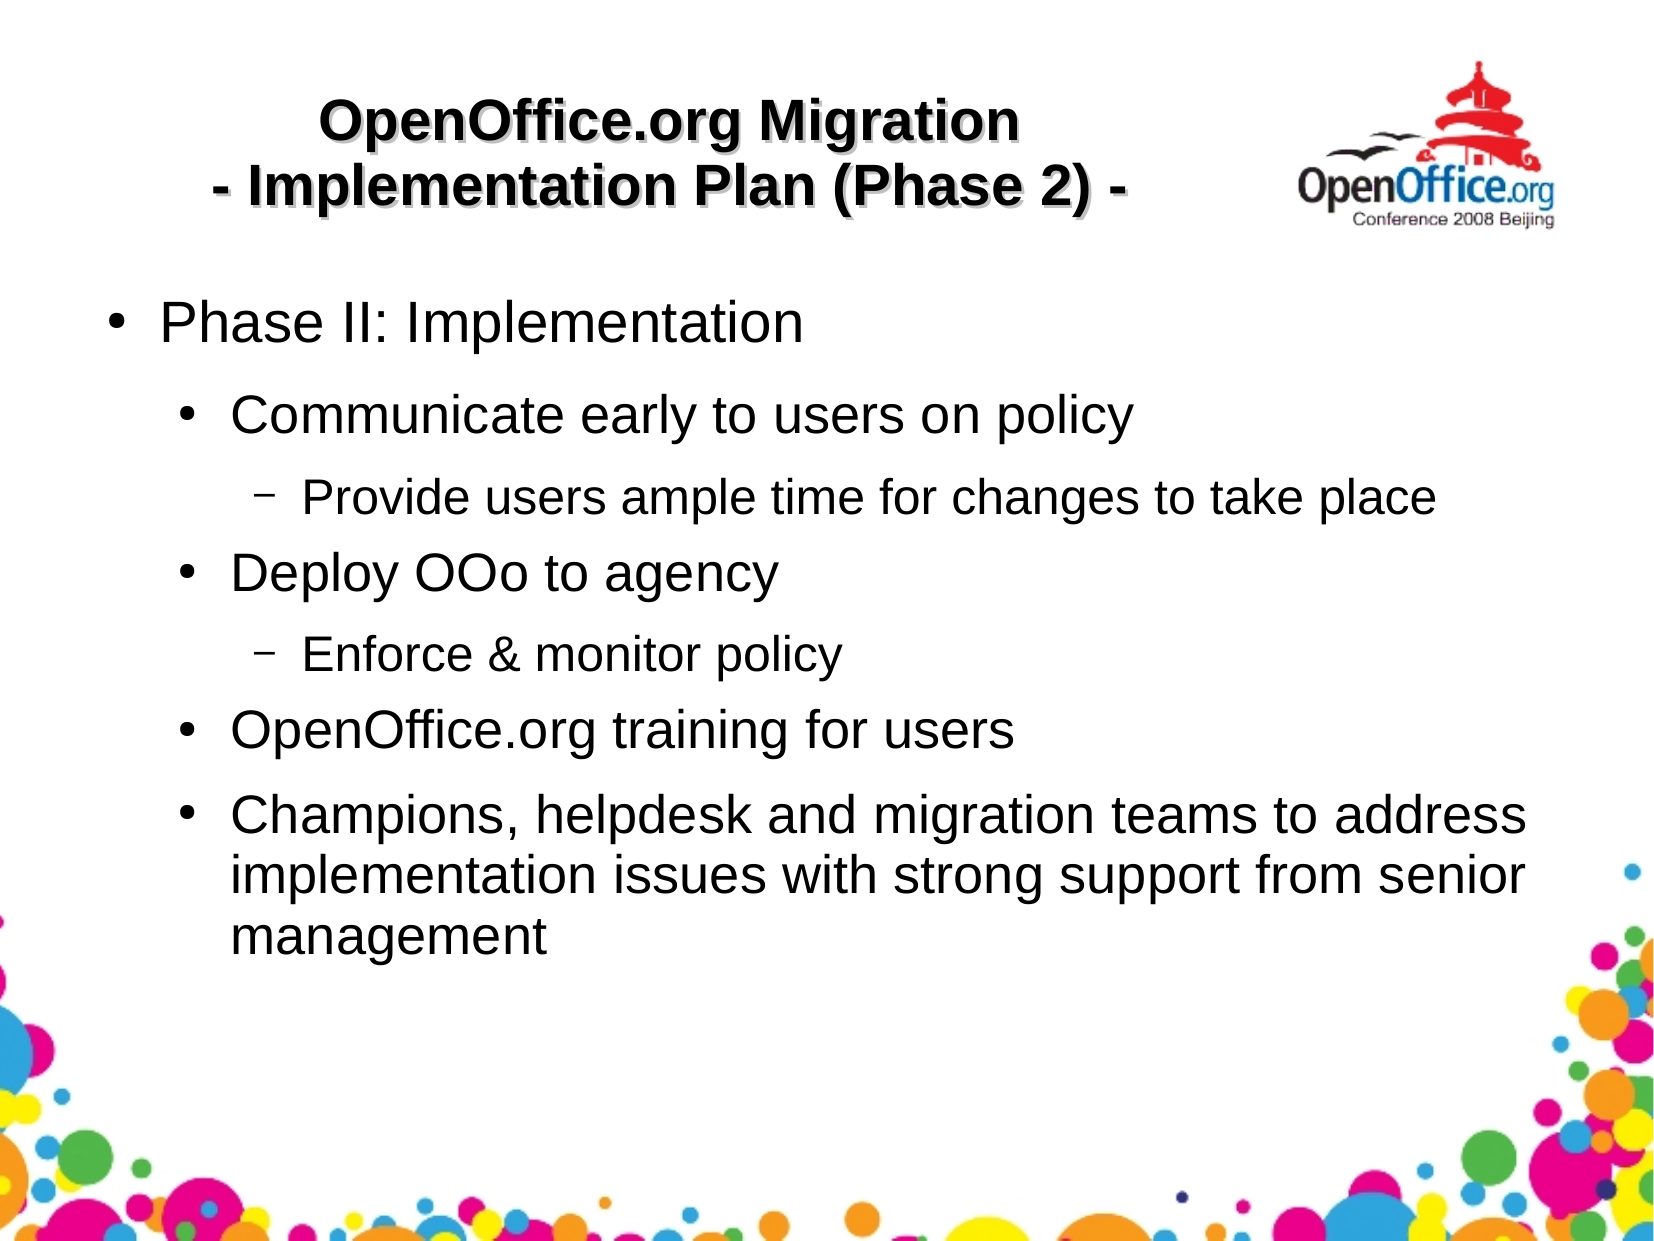

# OpenOffice.org Migration - Implementation Plan (Phase 2) -
Phase II: Implementation
Communicate early to users on policy
Provide users ample time for changes to take place
Deploy OOo to agency
Enforce & monitor policy
OpenOffice.org training for users
Champions, helpdesk and migration teams to address implementation issues with strong support from senior management